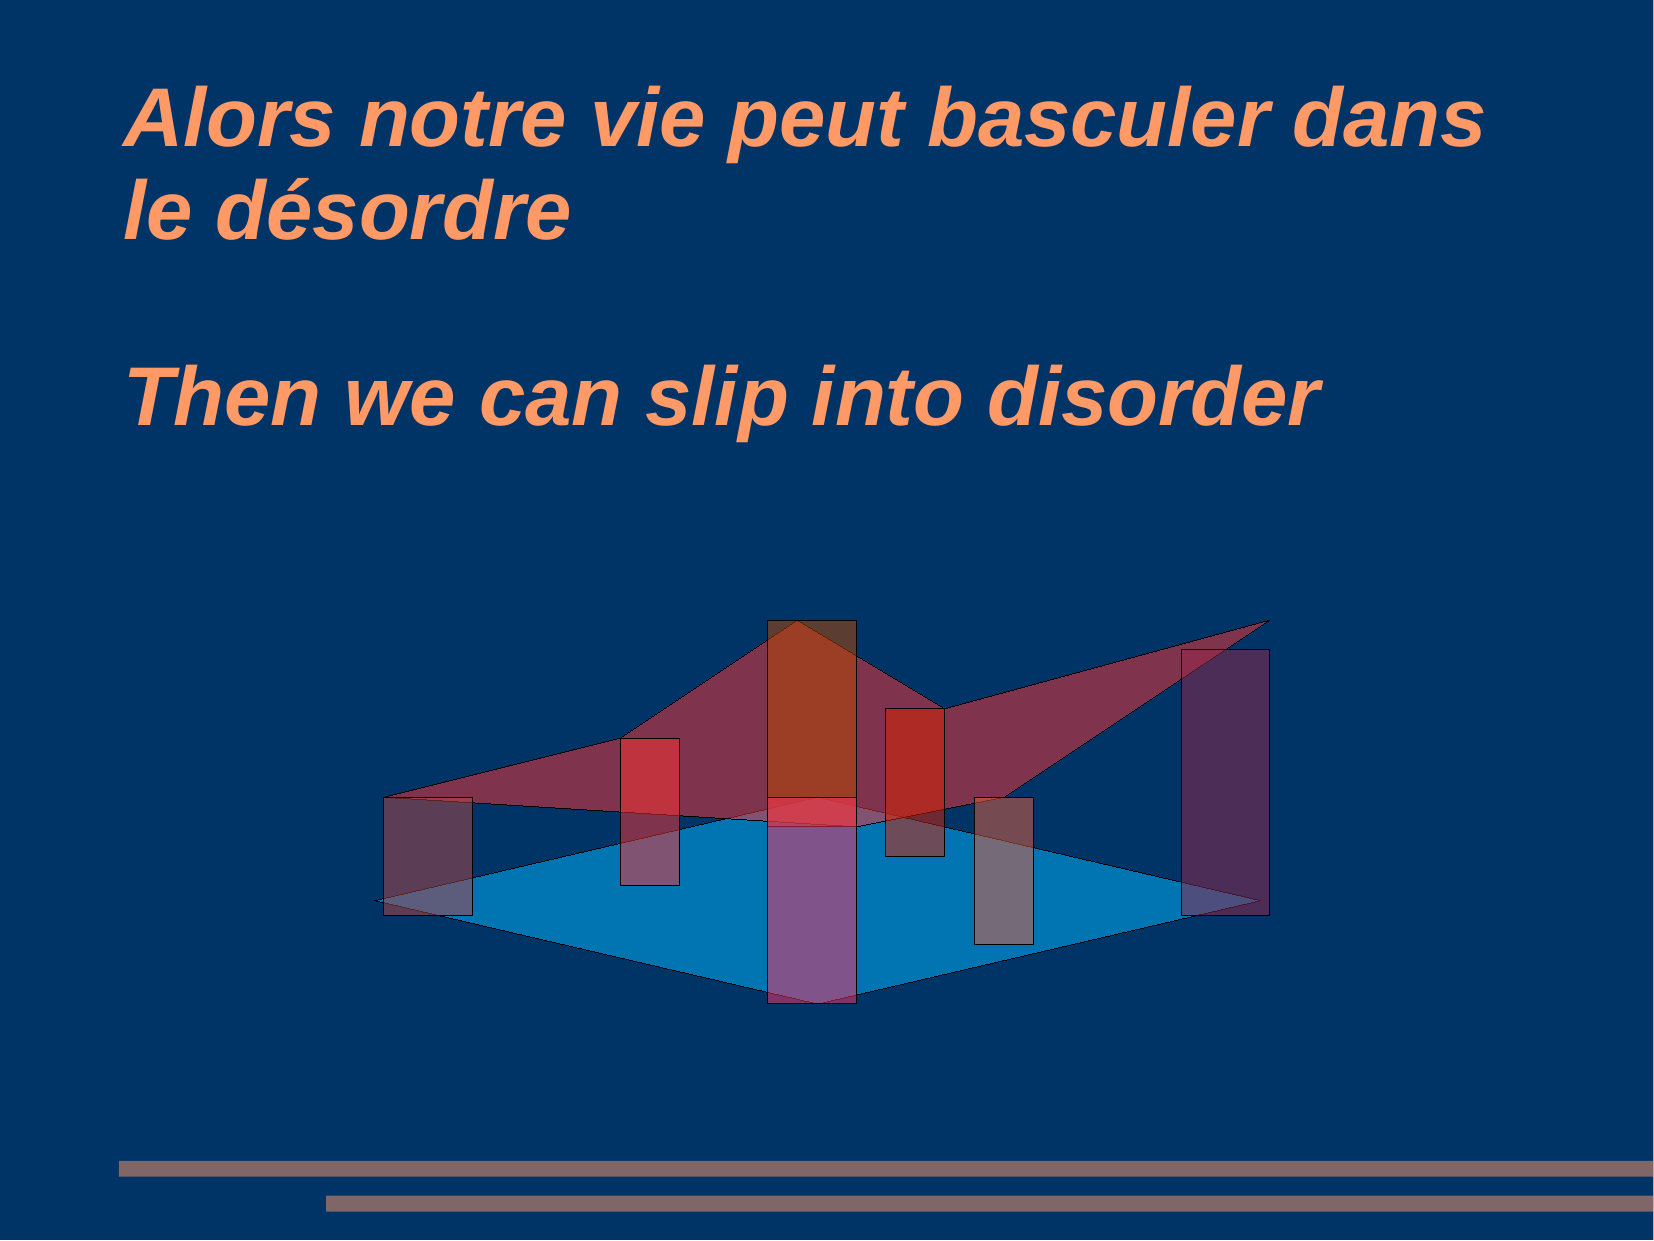

# Alors notre vie peut basculer dans le désordre Then we can slip into disorder